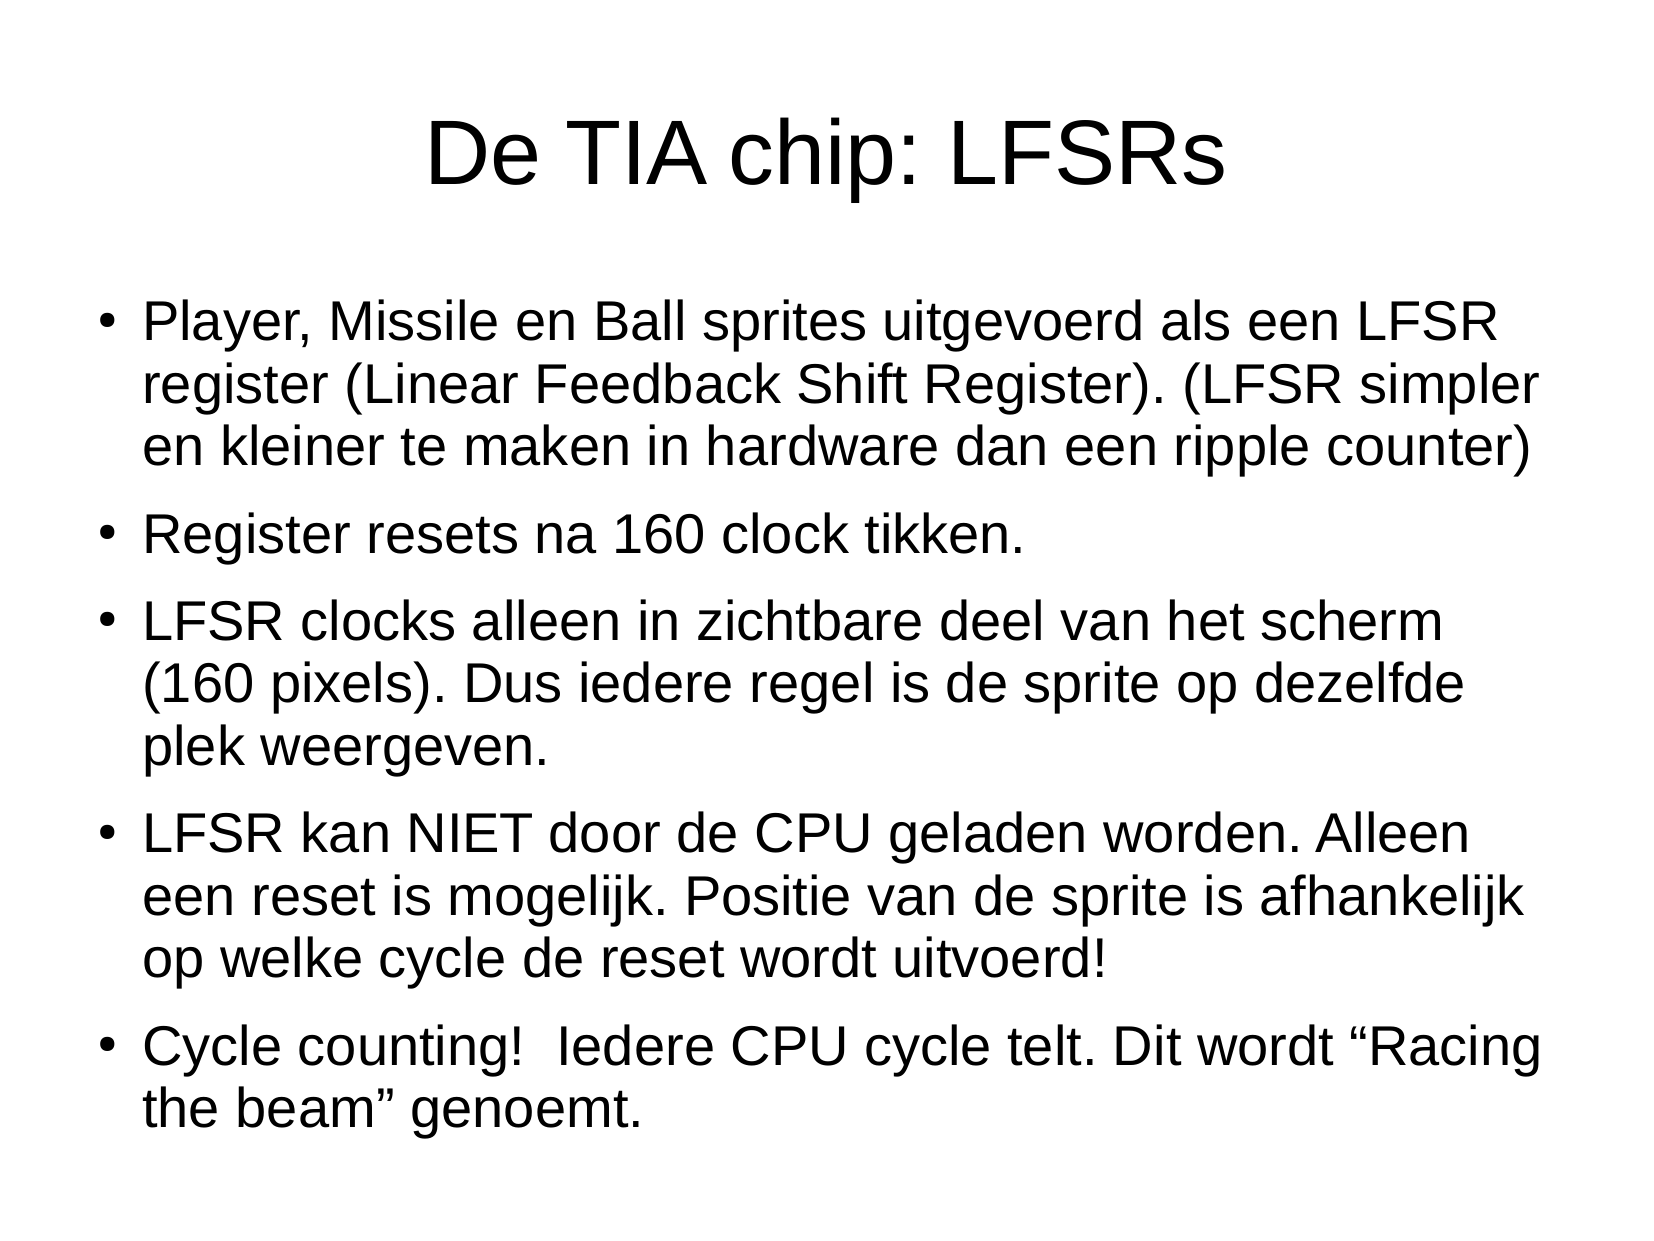

# De TIA chip: LFSRs
Player, Missile en Ball sprites uitgevoerd als een LFSR register (Linear Feedback Shift Register). (LFSR simpler en kleiner te maken in hardware dan een ripple counter)
Register resets na 160 clock tikken.
LFSR clocks alleen in zichtbare deel van het scherm (160 pixels). Dus iedere regel is de sprite op dezelfde plek weergeven.
LFSR kan NIET door de CPU geladen worden. Alleen een reset is mogelijk. Positie van de sprite is afhankelijk op welke cycle de reset wordt uitvoerd!
Cycle counting! Iedere CPU cycle telt. Dit wordt “Racing the beam” genoemt.